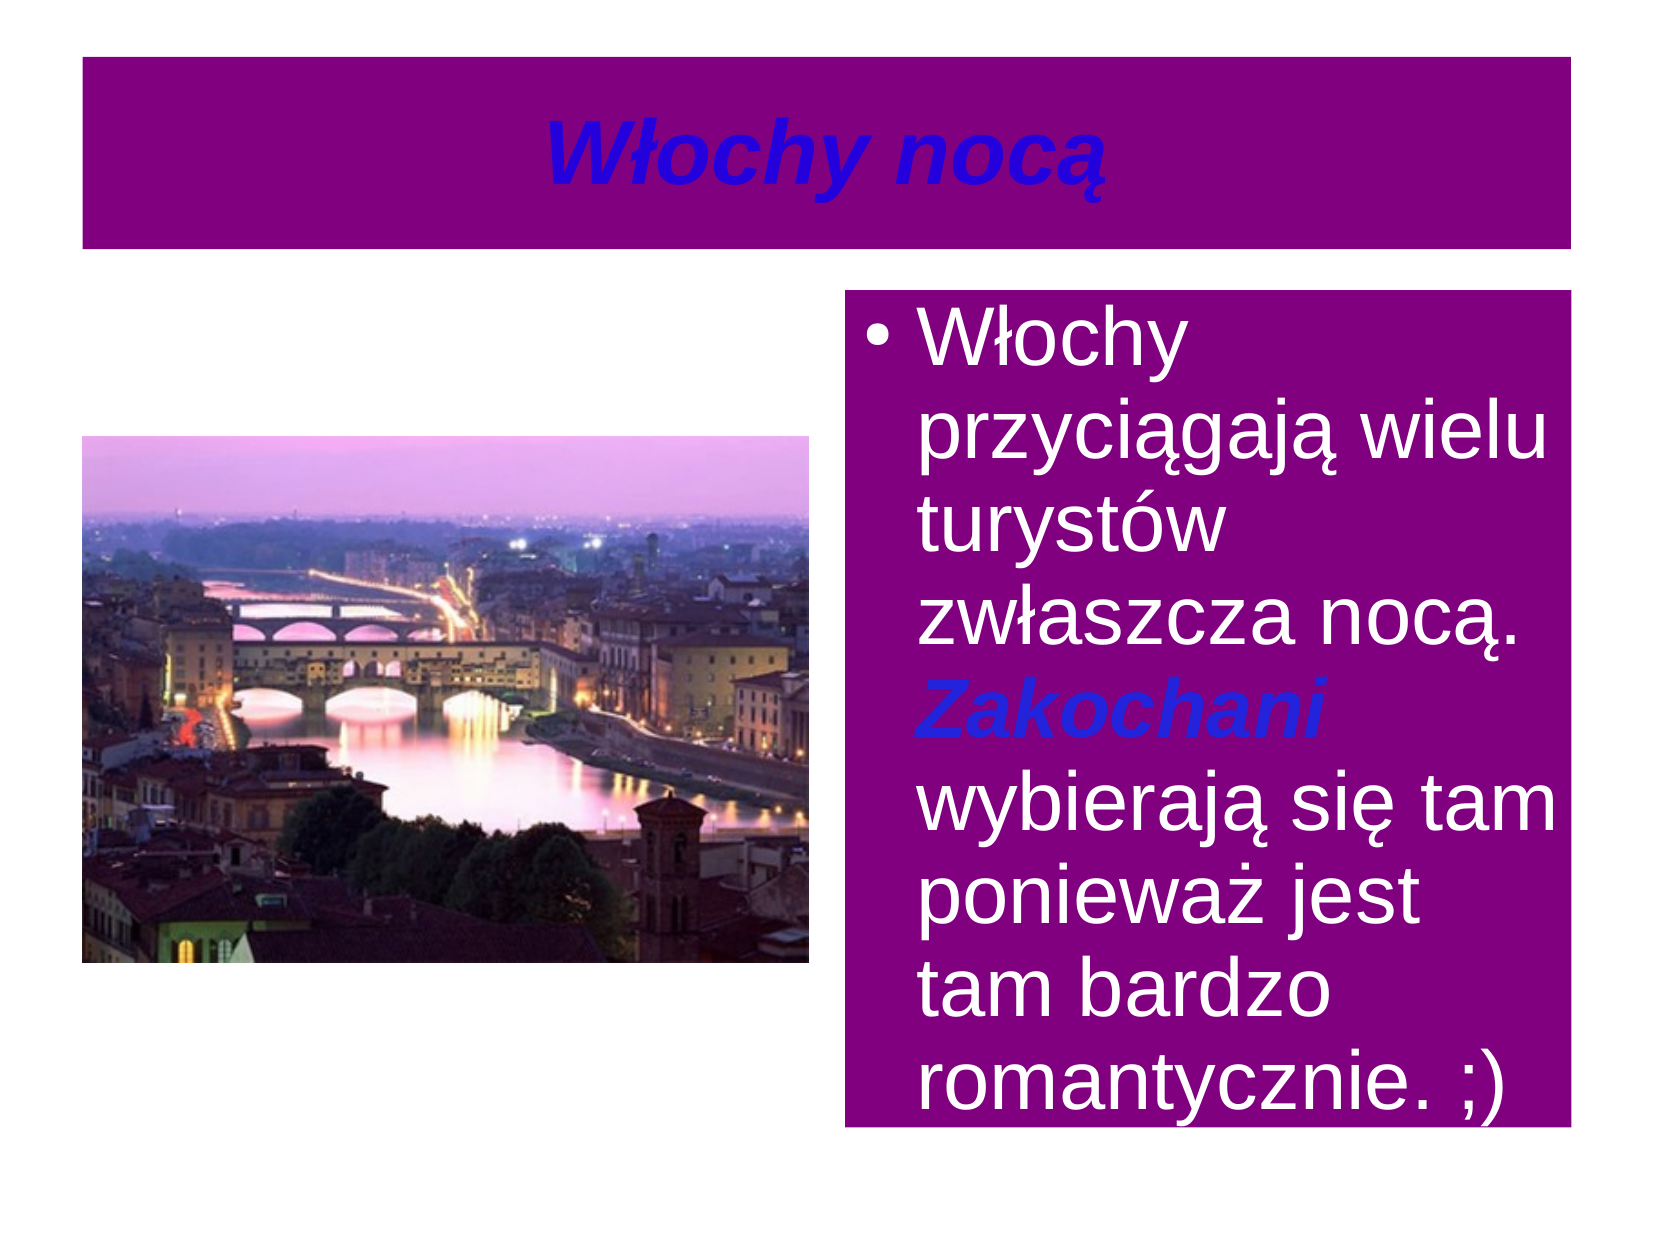

# Włochy nocą
Włochy przyciągają wielu turystów zwłaszcza nocą. Zakochani wybierają się tam ponieważ jest tam bardzo romantycznie. ;)